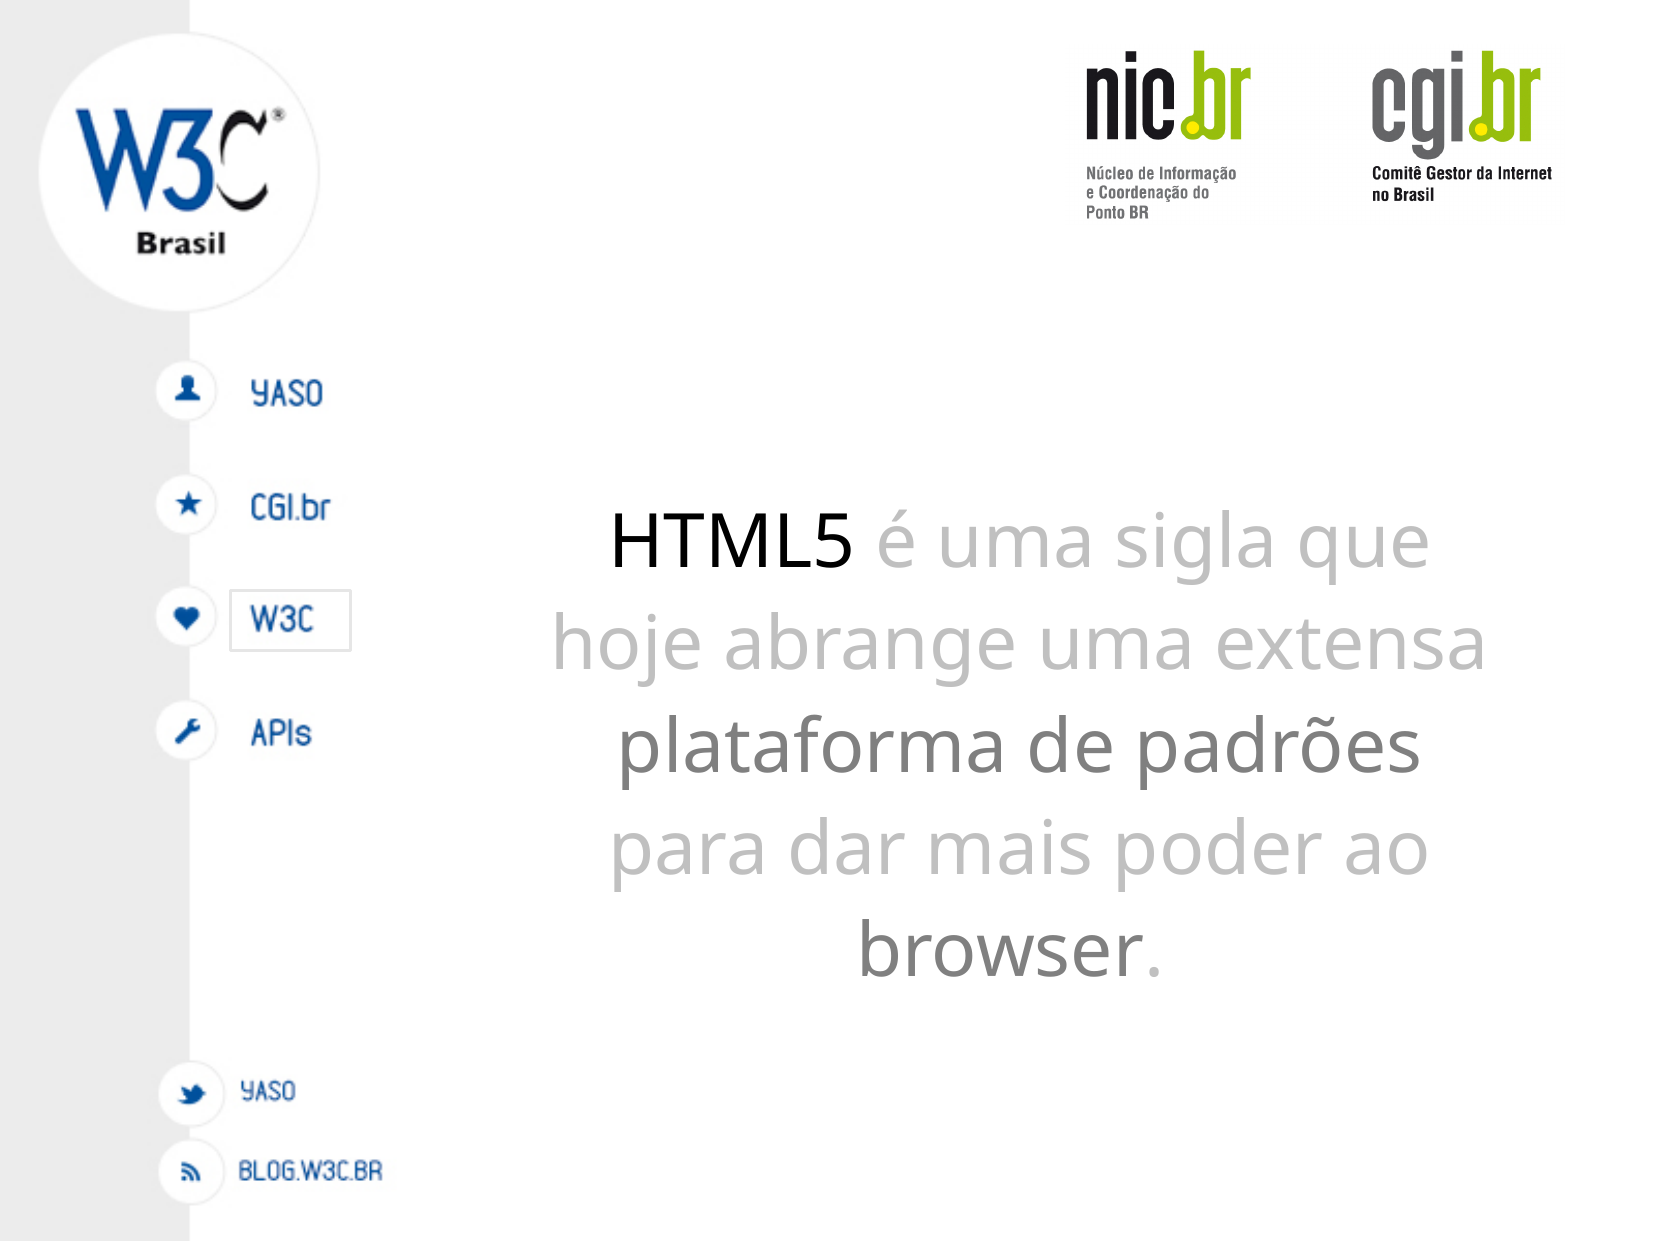

HTML5 é uma sigla que hoje abrange uma extensa plataforma de padrões para dar mais poder ao browser.